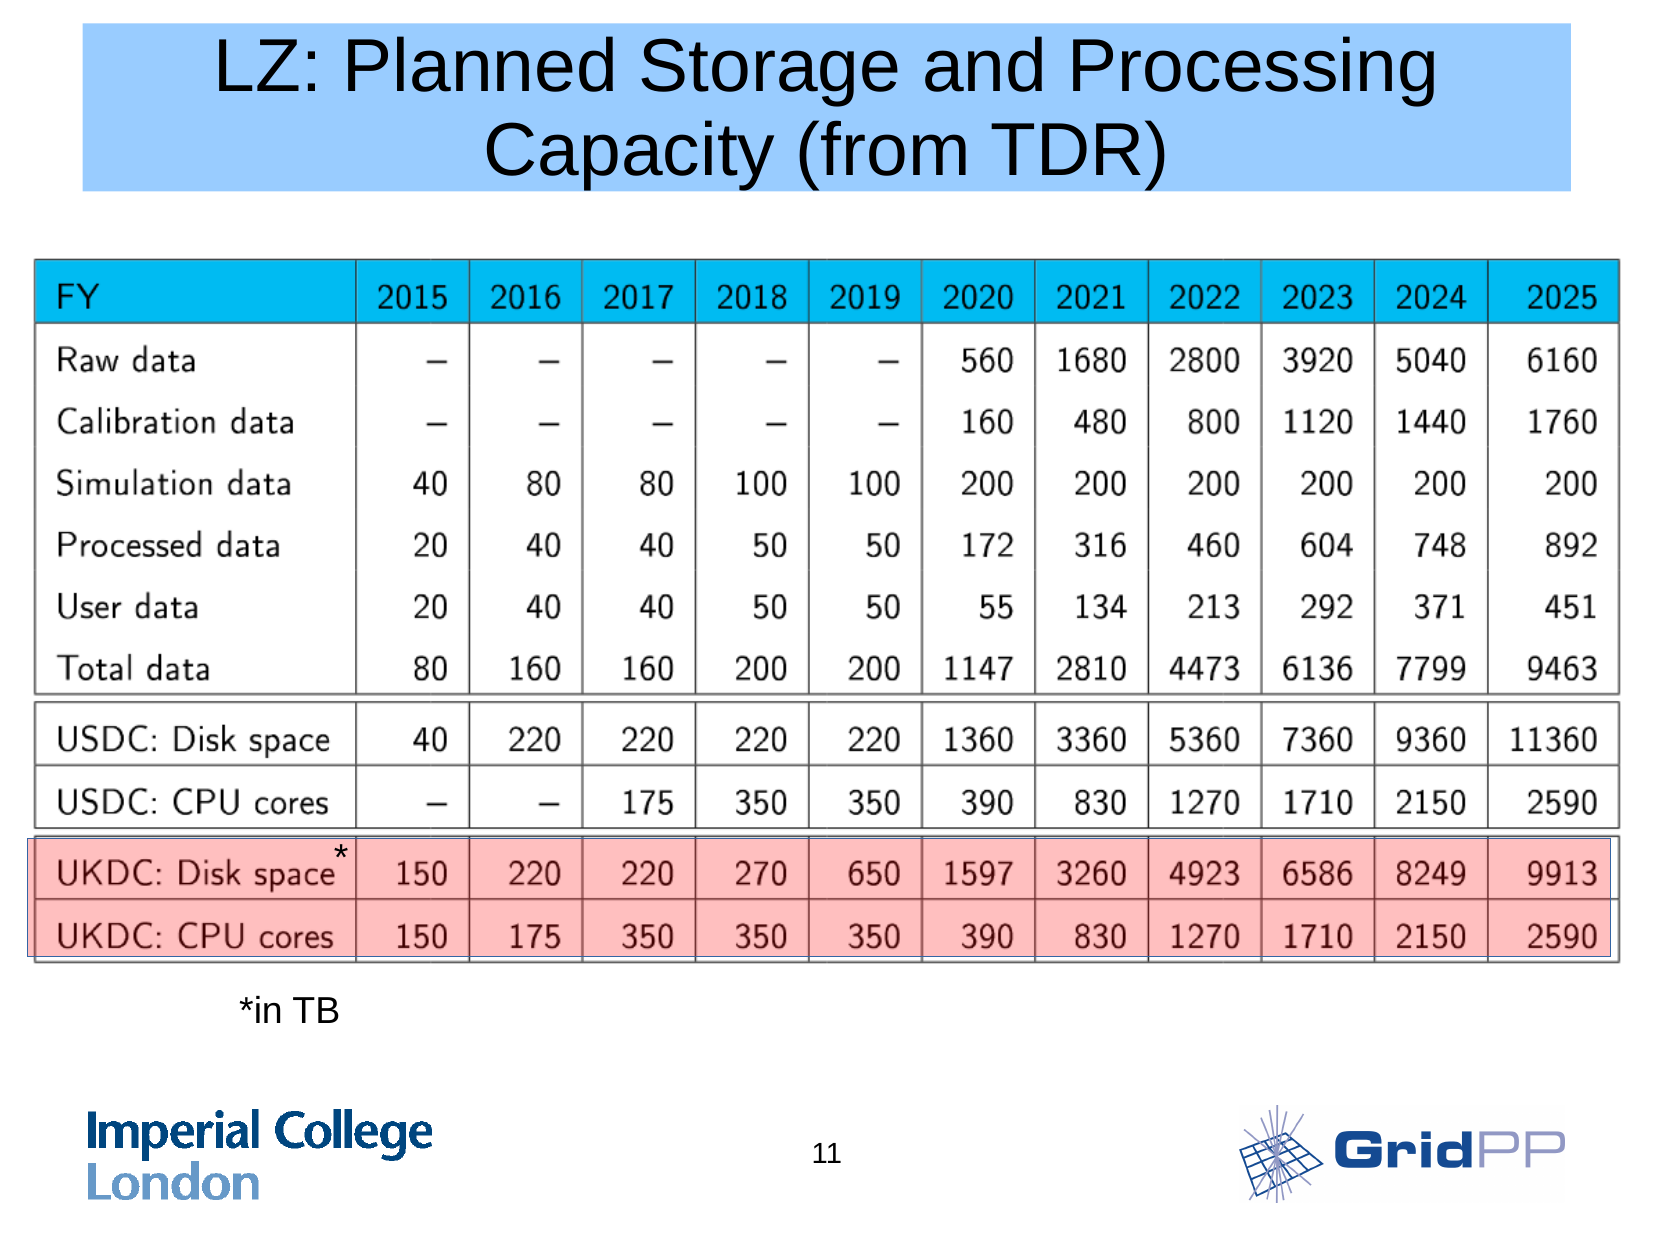

# LZ: Planned Storage and Processing Capacity (from TDR)
*
*in TB